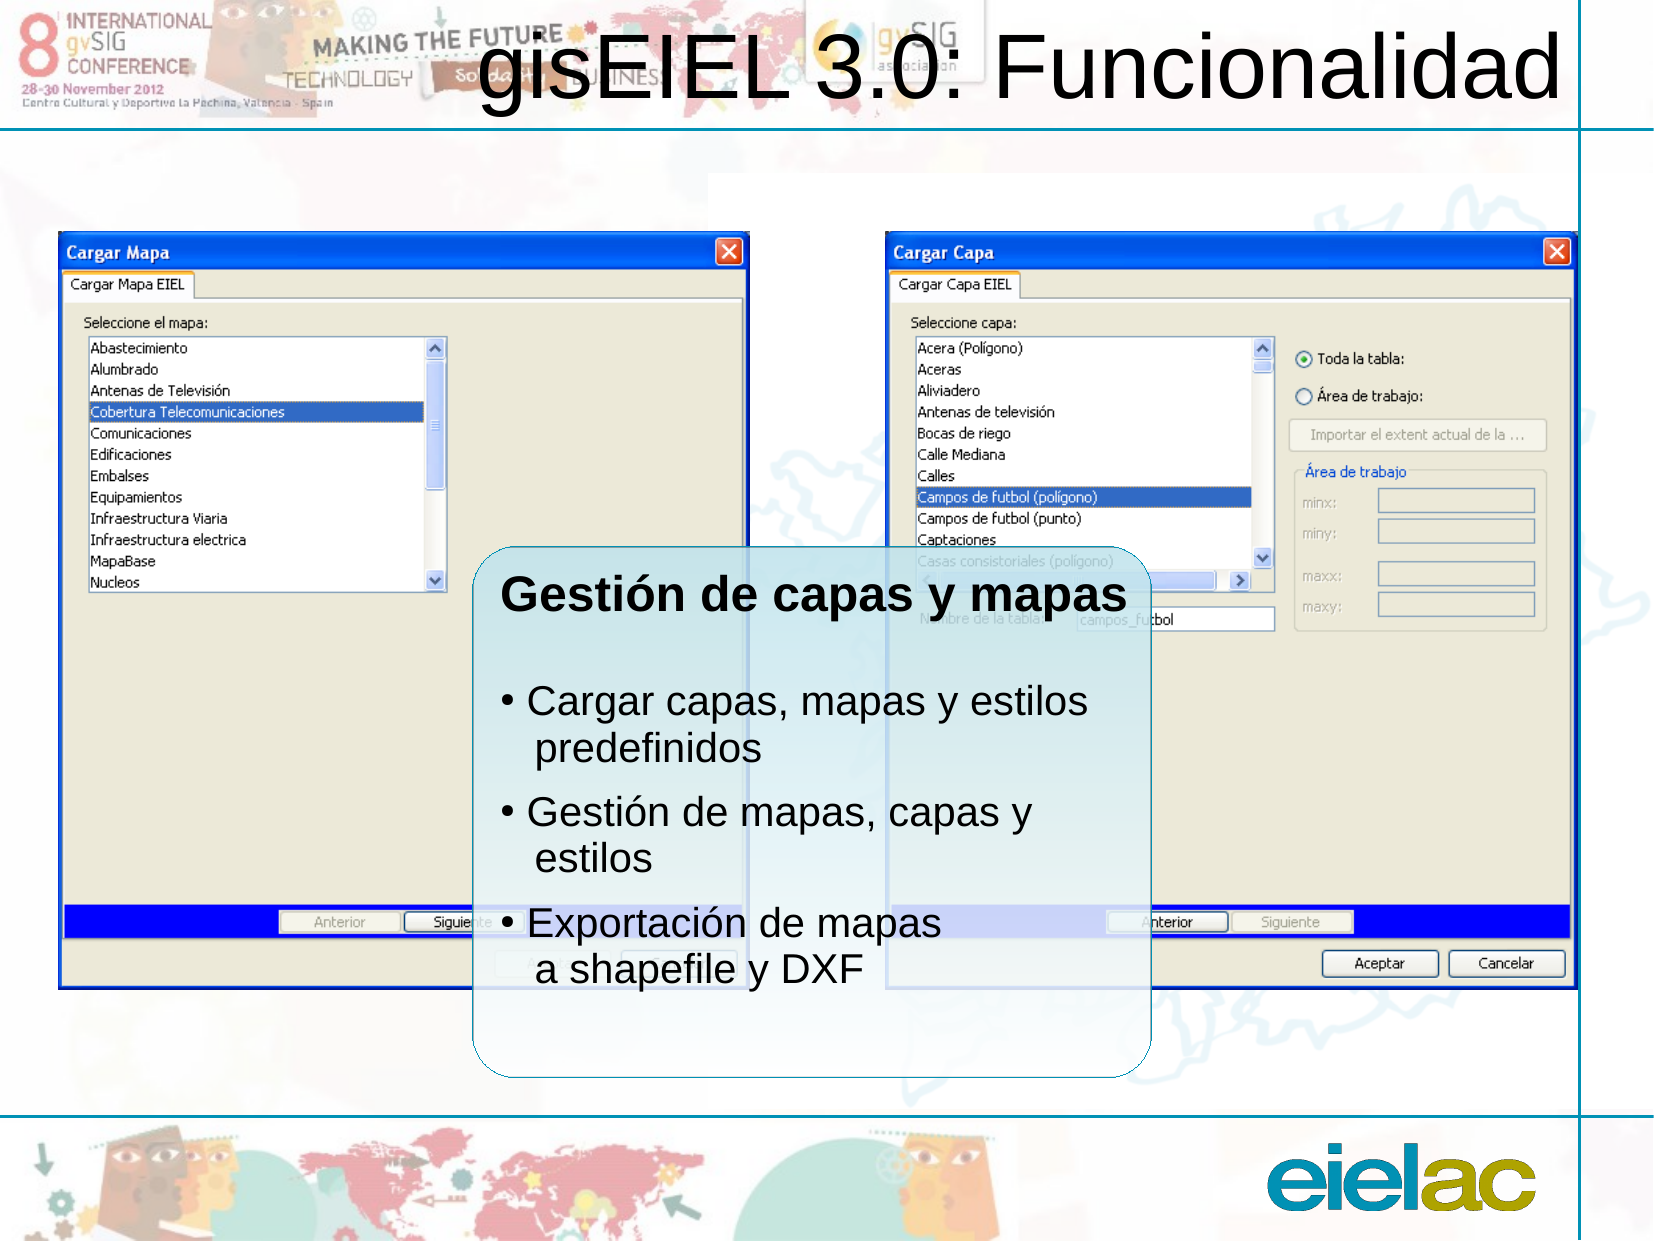

# gisEIEL 3.0: Funcionalidad
Gestión de capas y mapas
 Cargar capas, mapas y estilos
 predefinidos
 Gestión de mapas, capas y
 estilos
 Exportación de mapas
 a shapefile y DXF